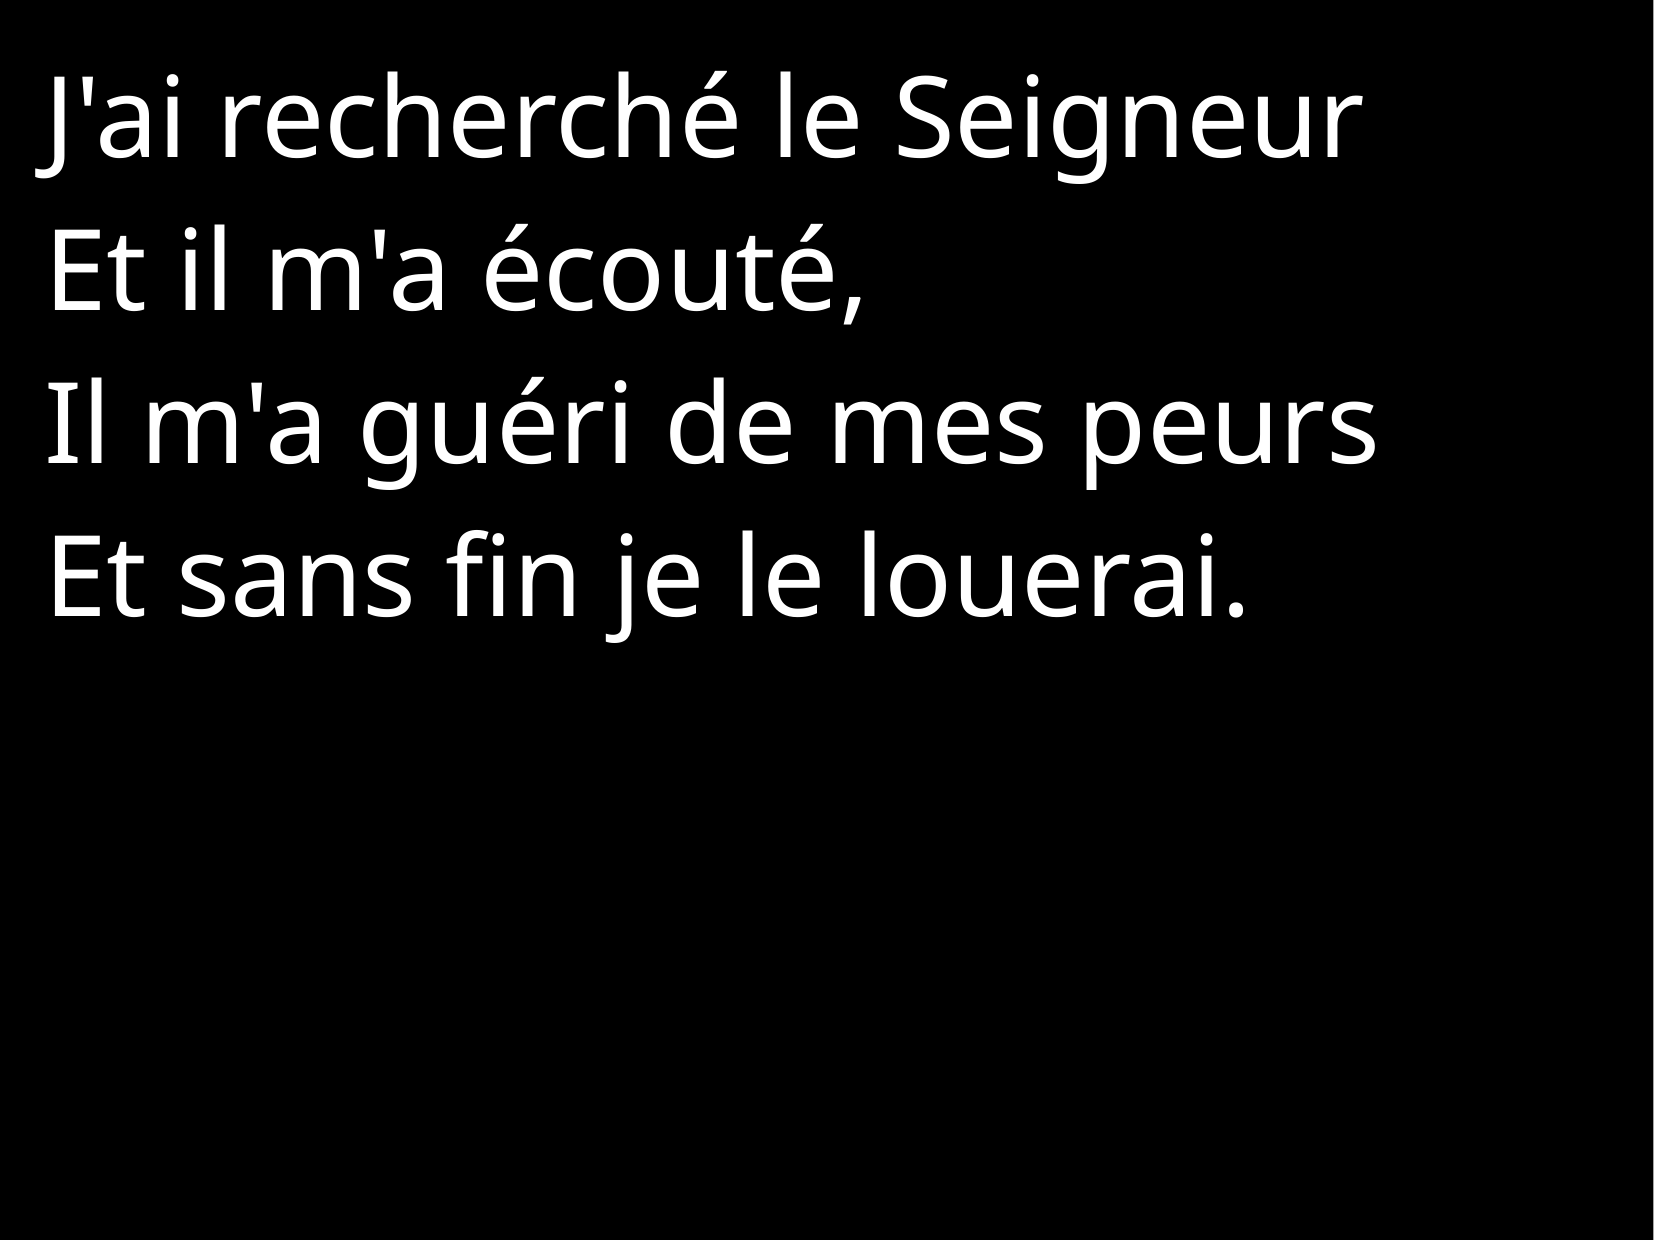

J'ai recherché le Seigneur
Et il m'a écouté,
Il m'a guéri de mes peurs
Et sans fin je le louerai.